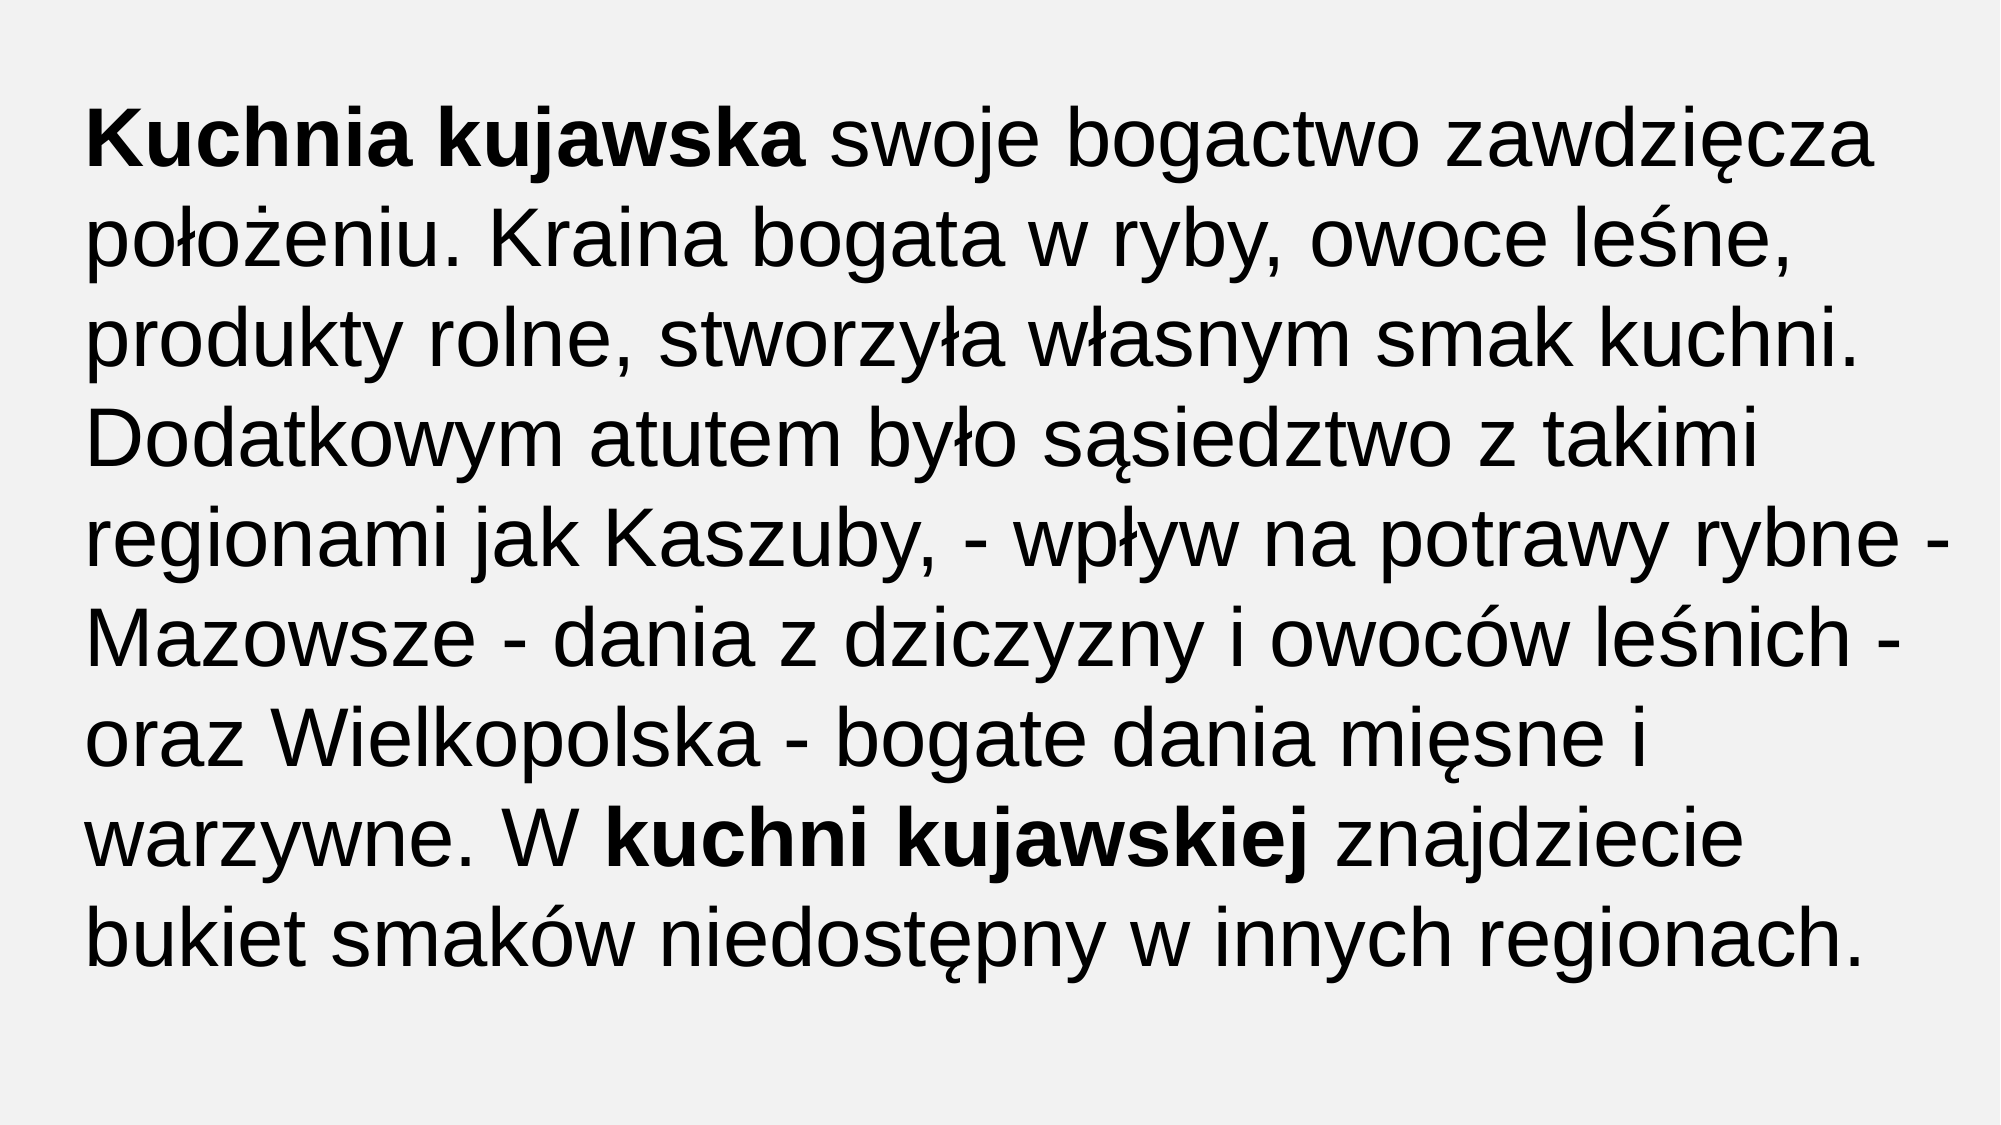

Kuchnia kujawska swoje bogactwo zawdzięcza położeniu. Kraina bogata w ryby, owoce leśne, produkty rolne, stworzyła własnym smak kuchni. Dodatkowym atutem było sąsiedztwo z takimi regionami jak Kaszuby, - wpływ na potrawy rybne - Mazowsze - dania z dziczyzny i owoców leśnich - oraz Wielkopolska - bogate dania mięsne i warzywne. W kuchni kujawskiej znajdziecie bukiet smaków niedostępny w innych regionach.